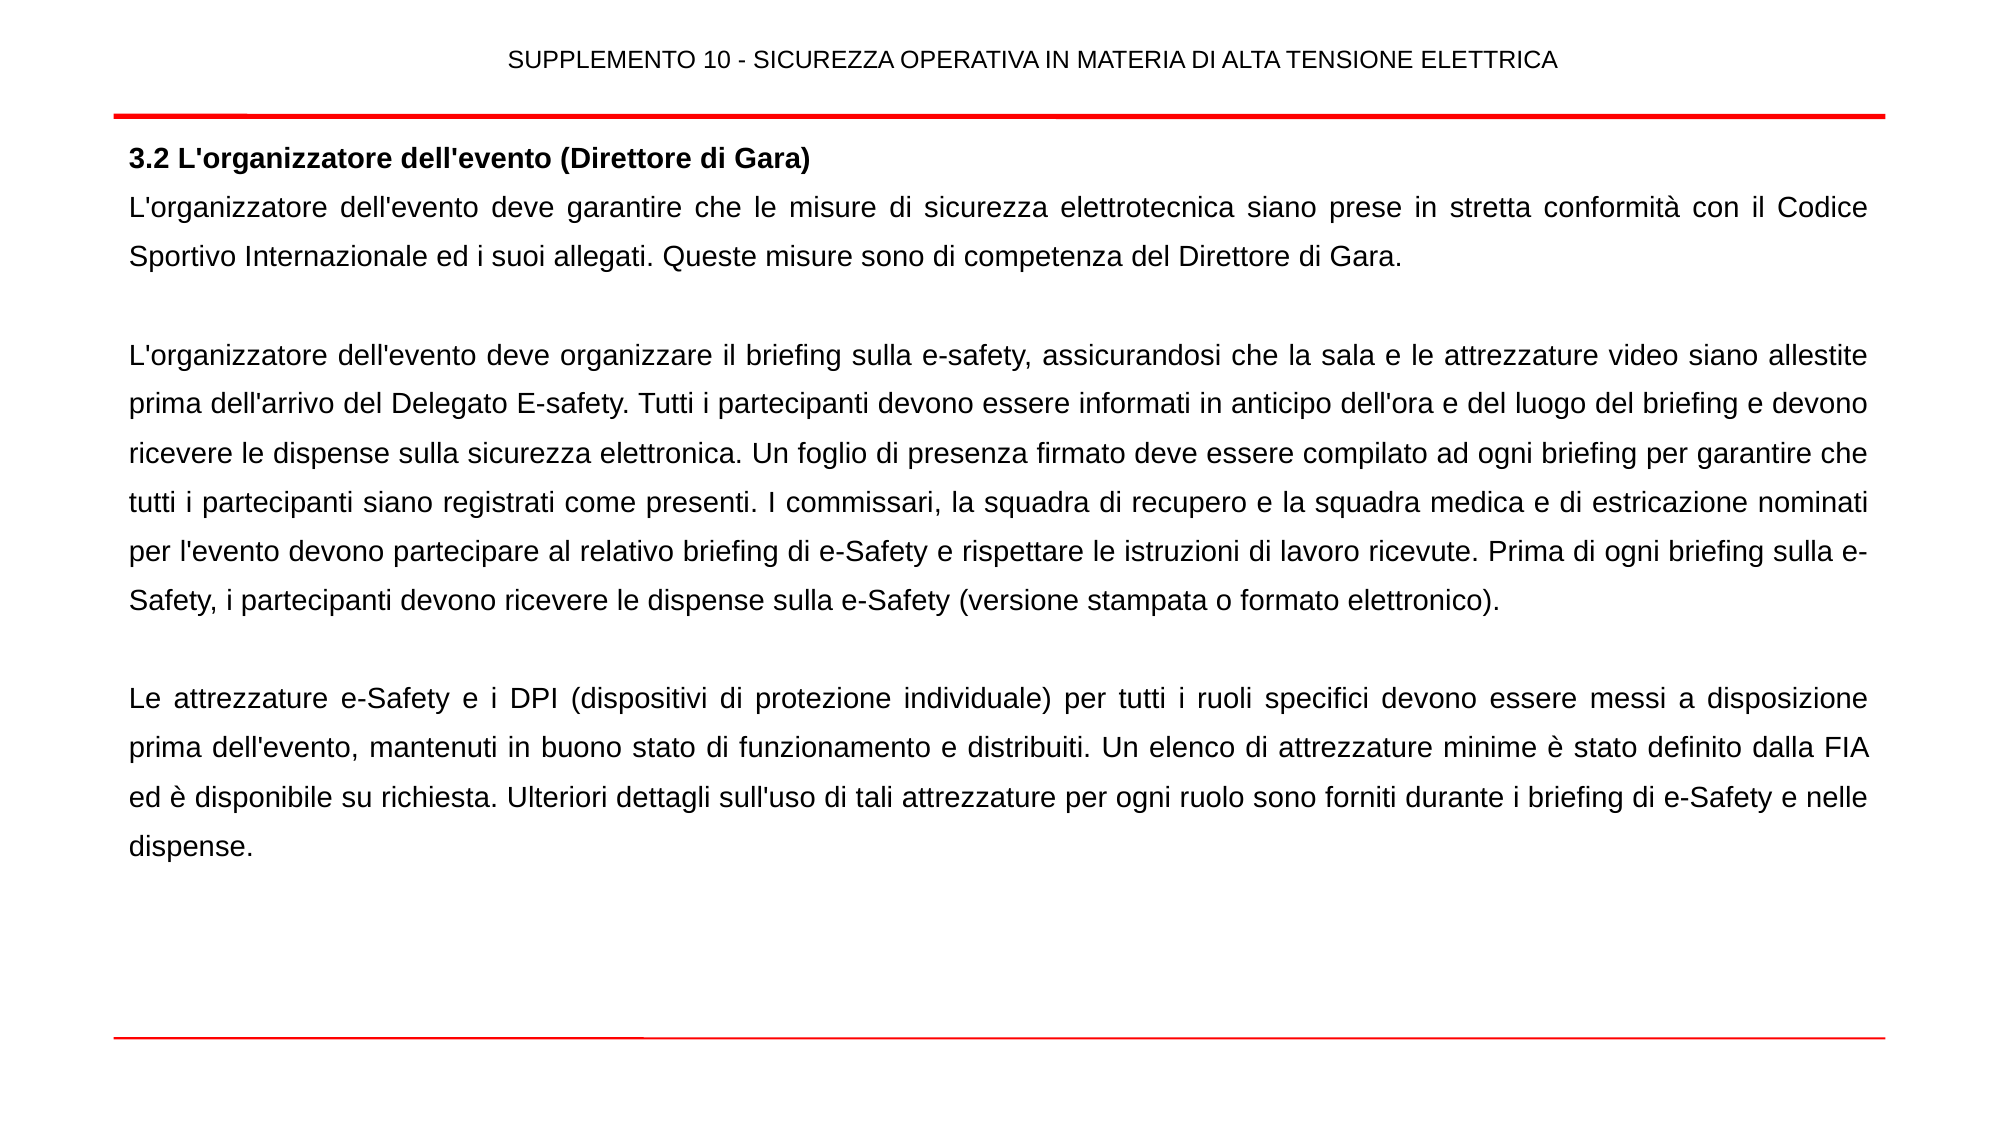

SUPPLEMENTO 10 - SICUREZZA OPERATIVA IN MATERIA DI ALTA TENSIONE ELETTRICA
3.2 L'organizzatore dell'evento (Direttore di Gara)
L'organizzatore dell'evento deve garantire che le misure di sicurezza elettrotecnica siano prese in stretta conformità con il Codice Sportivo Internazionale ed i suoi allegati. Queste misure sono di competenza del Direttore di Gara.
L'organizzatore dell'evento deve organizzare il briefing sulla e-safety, assicurandosi che la sala e le attrezzature video siano allestite prima dell'arrivo del Delegato E-safety. Tutti i partecipanti devono essere informati in anticipo dell'ora e del luogo del briefing e devono ricevere le dispense sulla sicurezza elettronica. Un foglio di presenza firmato deve essere compilato ad ogni briefing per garantire che tutti i partecipanti siano registrati come presenti. I commissari, la squadra di recupero e la squadra medica e di estricazione nominati per l'evento devono partecipare al relativo briefing di e-Safety e rispettare le istruzioni di lavoro ricevute. Prima di ogni briefing sulla e-Safety, i partecipanti devono ricevere le dispense sulla e-Safety (versione stampata o formato elettronico).
Le attrezzature e-Safety e i DPI (dispositivi di protezione individuale) per tutti i ruoli specifici devono essere messi a disposizione prima dell'evento, mantenuti in buono stato di funzionamento e distribuiti. Un elenco di attrezzature minime è stato definito dalla FIA ed è disponibile su richiesta. Ulteriori dettagli sull'uso di tali attrezzature per ogni ruolo sono forniti durante i briefing di e-Safety e nelle dispense.